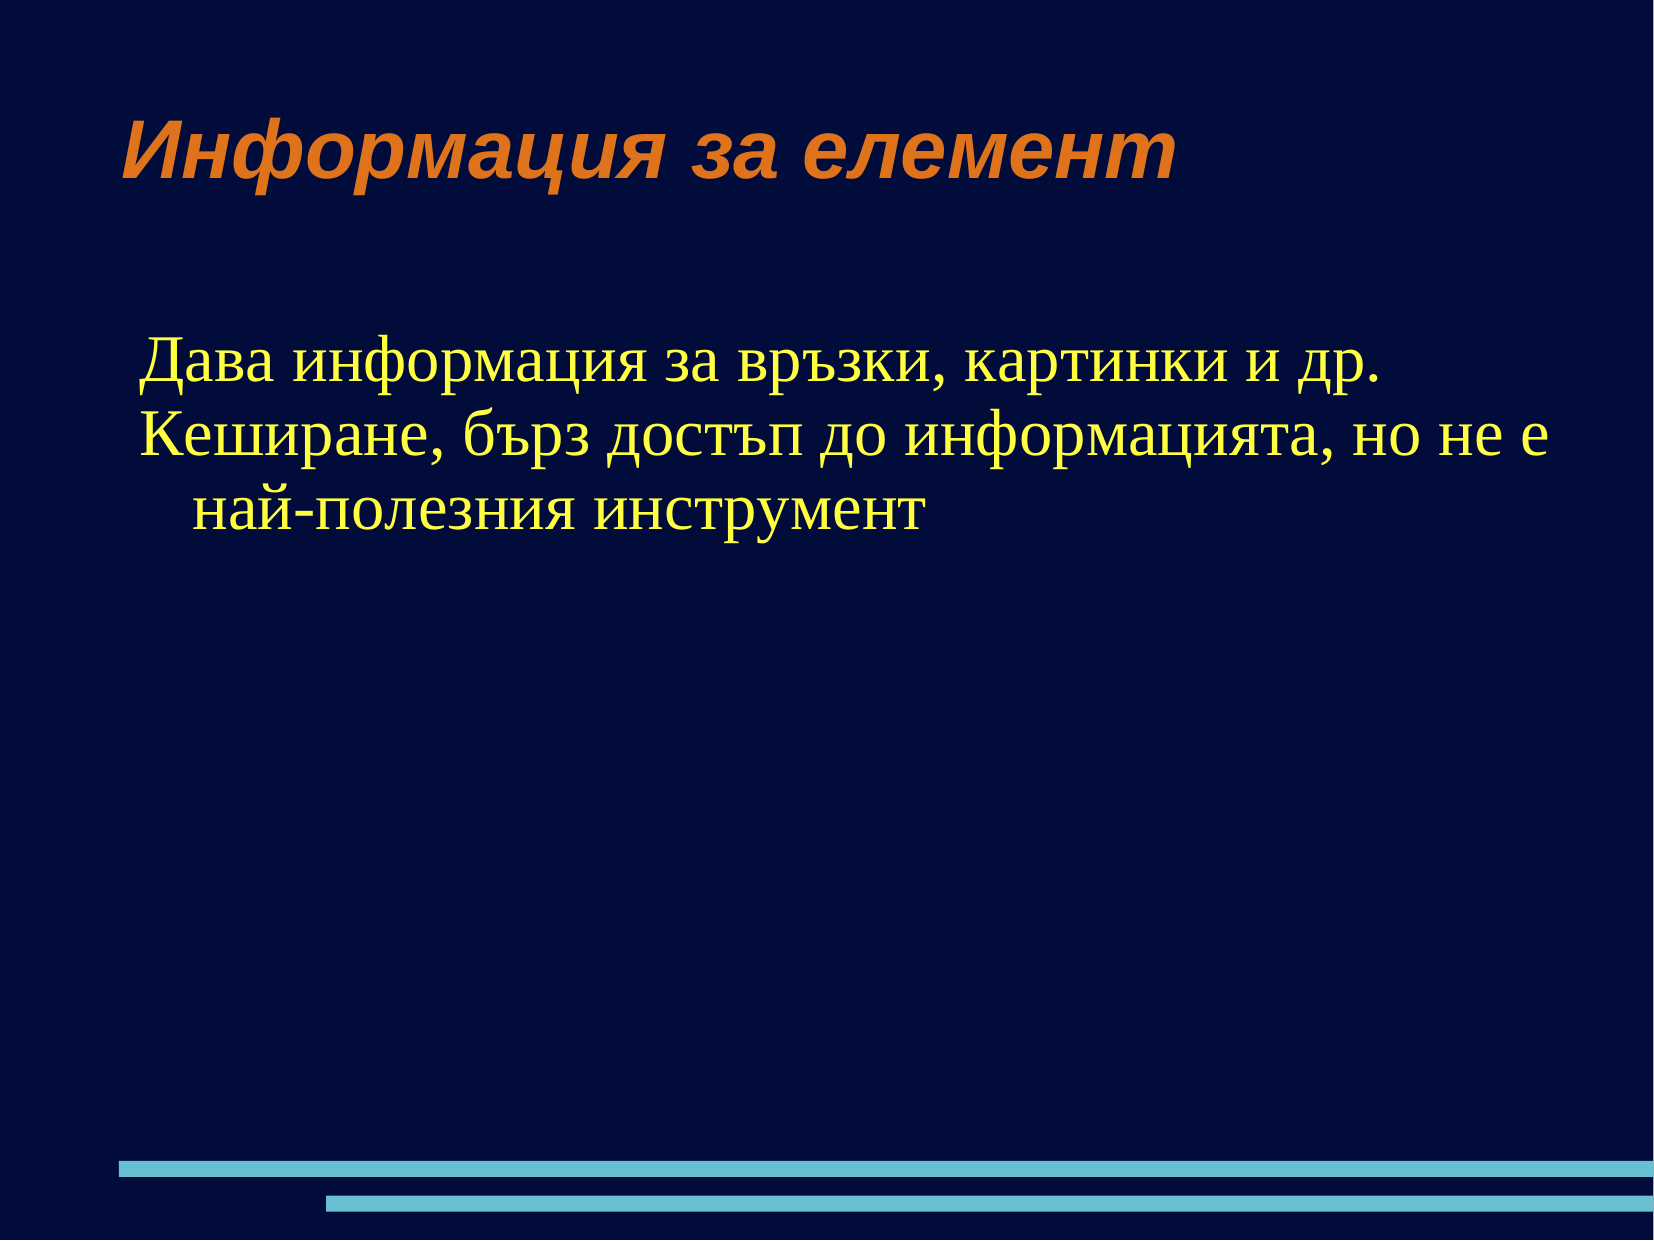

# Информация за елемент
Дава информация за връзки, картинки и др.
Кеширане, бърз достъп до информацията, но не е най-полезния инструмент